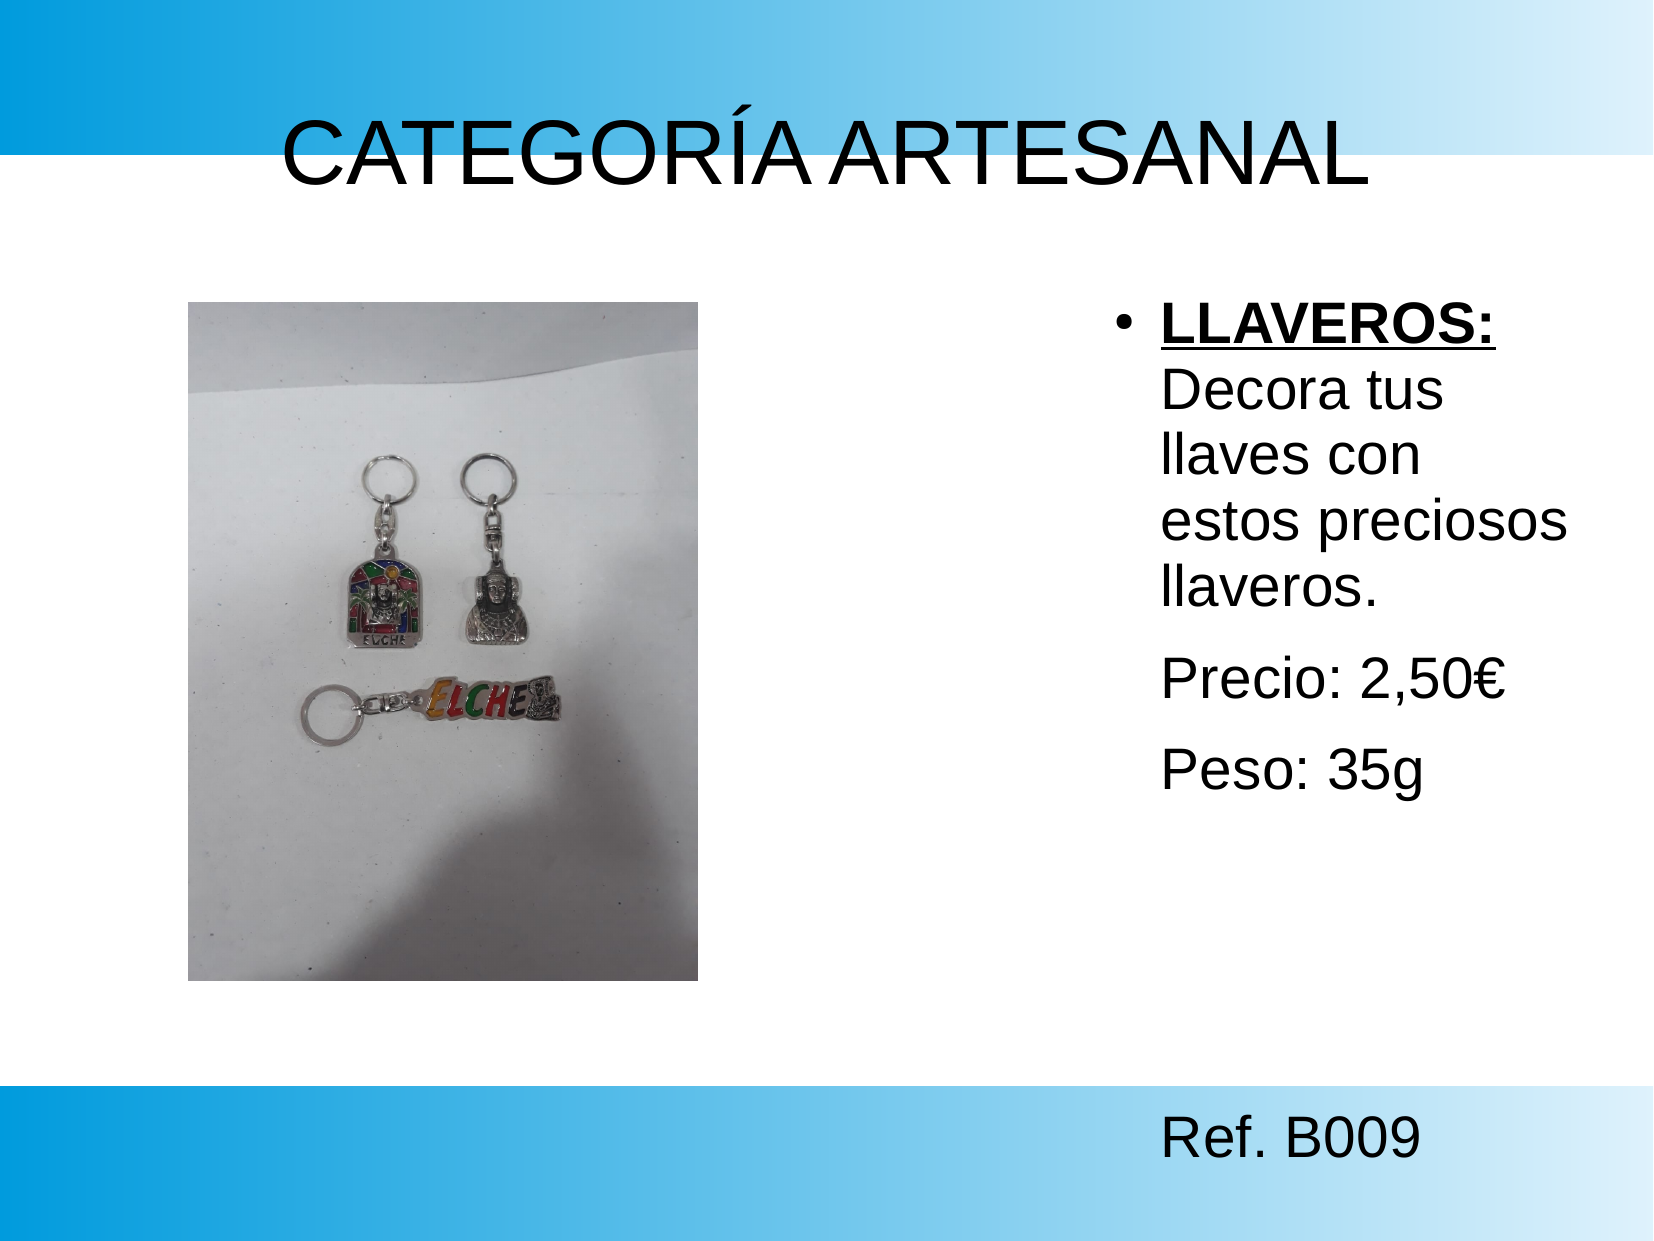

# CATEGORÍA ARTESANAL
LLAVEROS: Decora tus llaves con estos preciosos llaveros.
Precio: 2,50€
Peso: 35g
Ref. B009